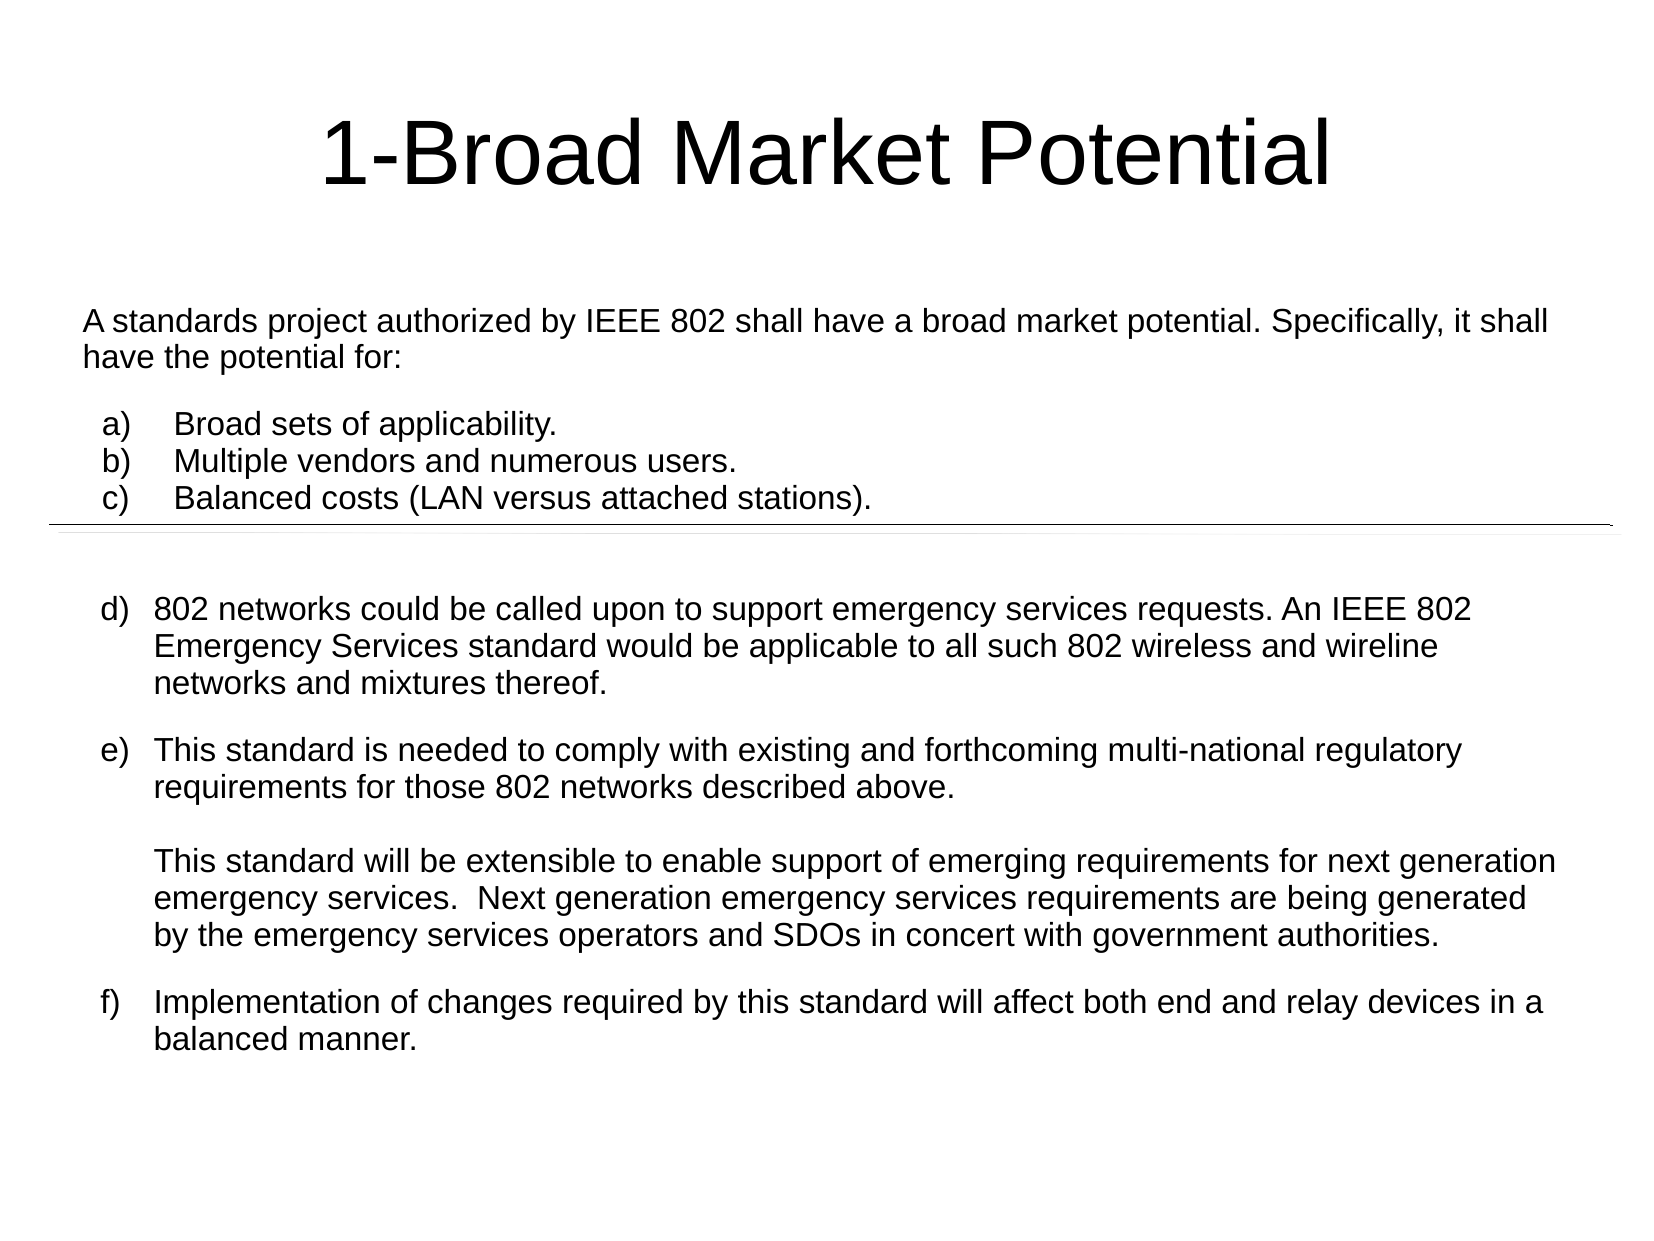

# 1-Broad Market Potential
A standards project authorized by IEEE 802 shall have a broad market potential. Specifically, it shall have the potential for:
 Broad sets of applicability.
 Multiple vendors and numerous users.
 Balanced costs (LAN versus attached stations).
802 networks could be called upon to support emergency services requests. An IEEE 802 Emergency Services standard would be applicable to all such 802 wireless and wireline networks and mixtures thereof.
This standard is needed to comply with existing and forthcoming multi-national regulatory requirements for those 802 networks described above.
This standard will be extensible to enable support of emerging requirements for next generation emergency services. Next generation emergency services requirements are being generated by the emergency services operators and SDOs in concert with government authorities.
Implementation of changes required by this standard will affect both end and relay devices in a balanced manner.